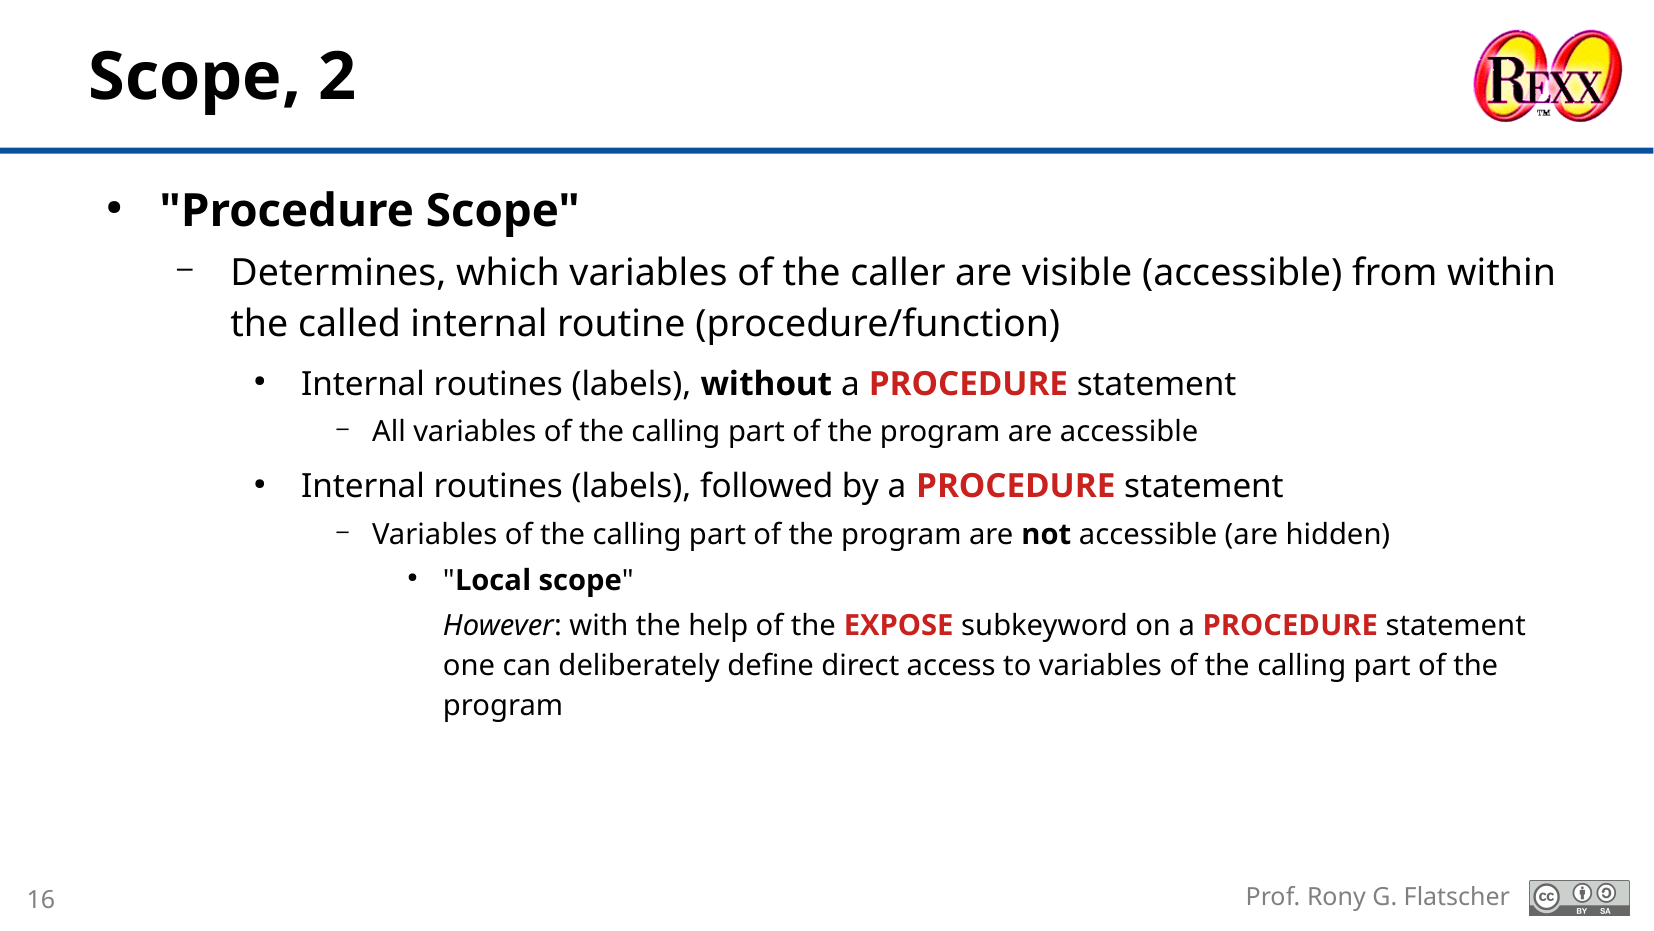

# Scope, 2
"Procedure Scope"
Determines, which variables of the caller are visible (accessible) from within the called internal routine (procedure/function)
Internal routines (labels), without a PROCEDURE statement
All variables of the calling part of the program are accessible
Internal routines (labels), followed by a PROCEDURE statement
Variables of the calling part of the program are not accessible (are hidden)
"Local scope"
However: with the help of the EXPOSE subkeyword on a PROCEDURE statement one can deliberately define direct access to variables of the calling part of the program